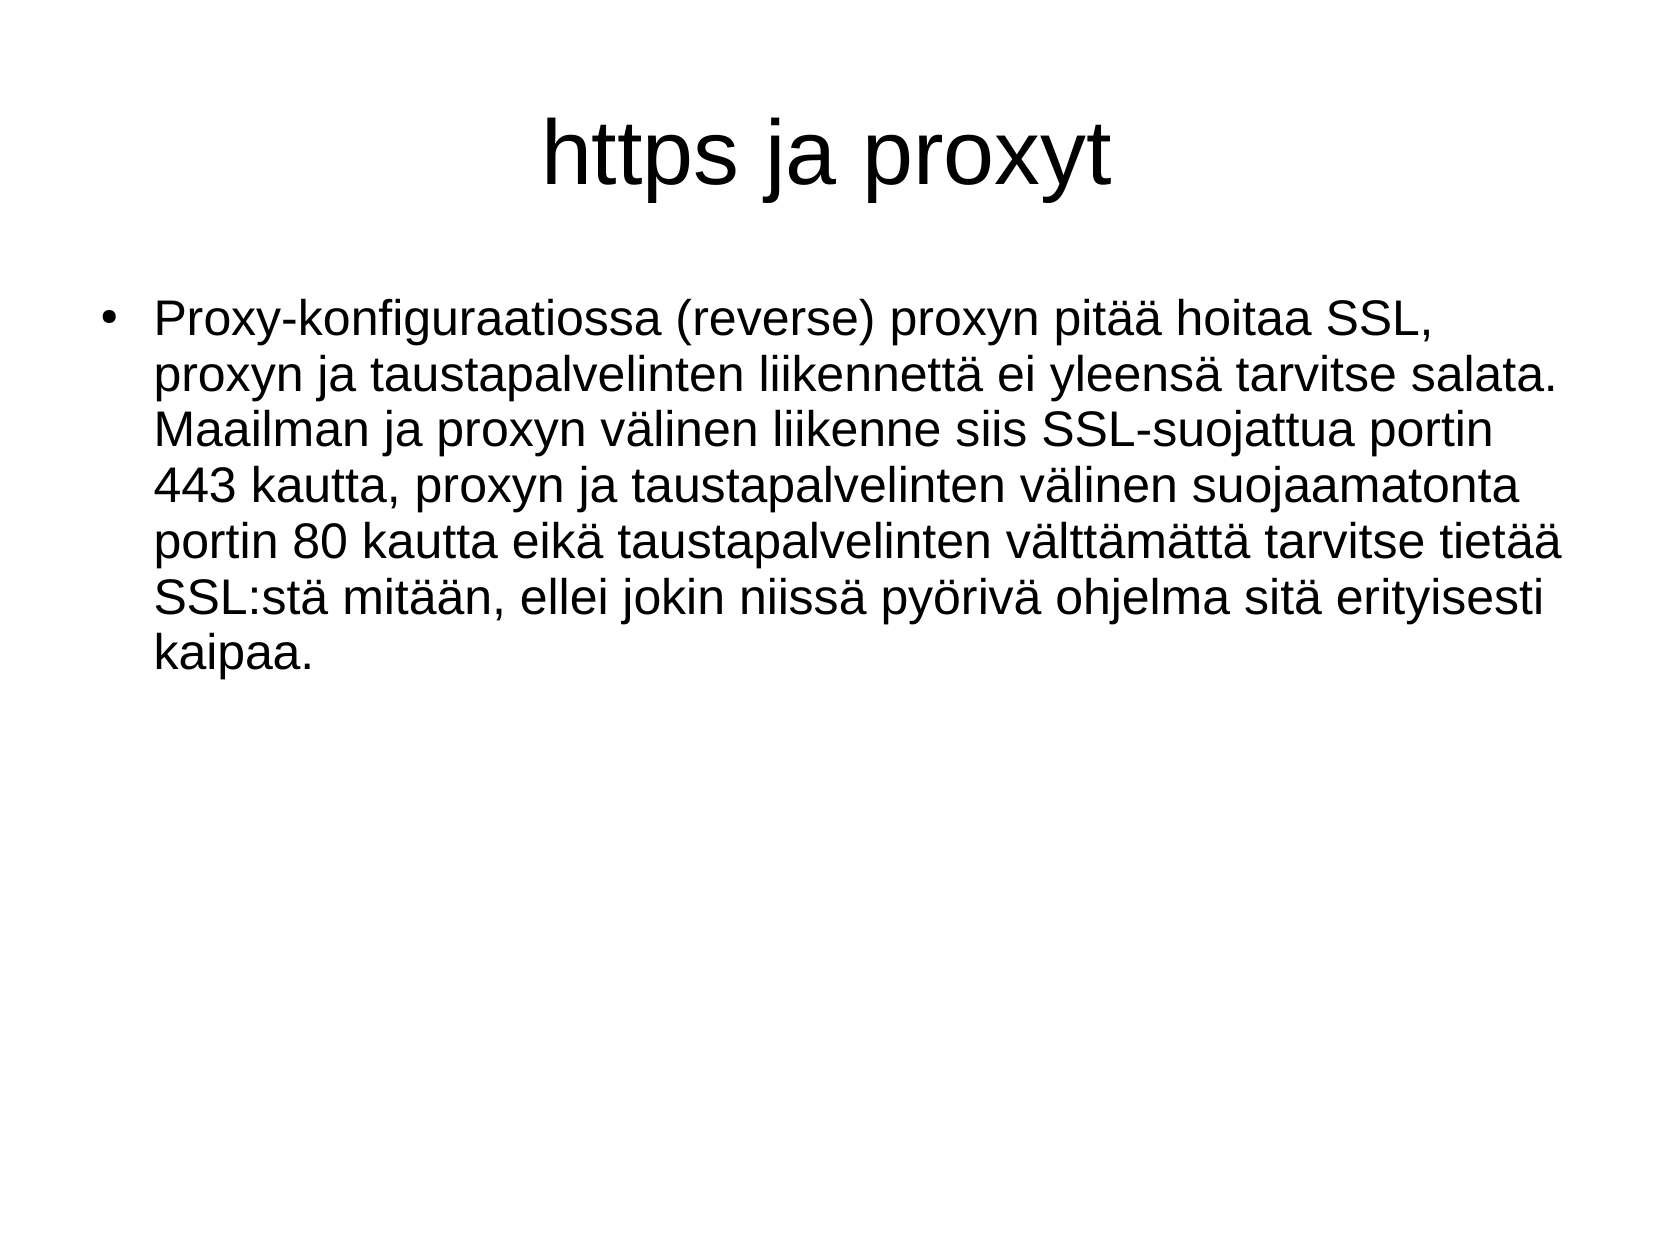

# https ja proxyt
Proxy-konfiguraatiossa (reverse) proxyn pitää hoitaa SSL, proxyn ja taustapalvelinten liikennettä ei yleensä tarvitse salata. Maailman ja proxyn välinen liikenne siis SSL-suojattua portin 443 kautta, proxyn ja taustapalvelinten välinen suojaamatonta portin 80 kautta eikä taustapalvelinten välttämättä tarvitse tietää SSL:stä mitään, ellei jokin niissä pyörivä ohjelma sitä erityisesti kaipaa.